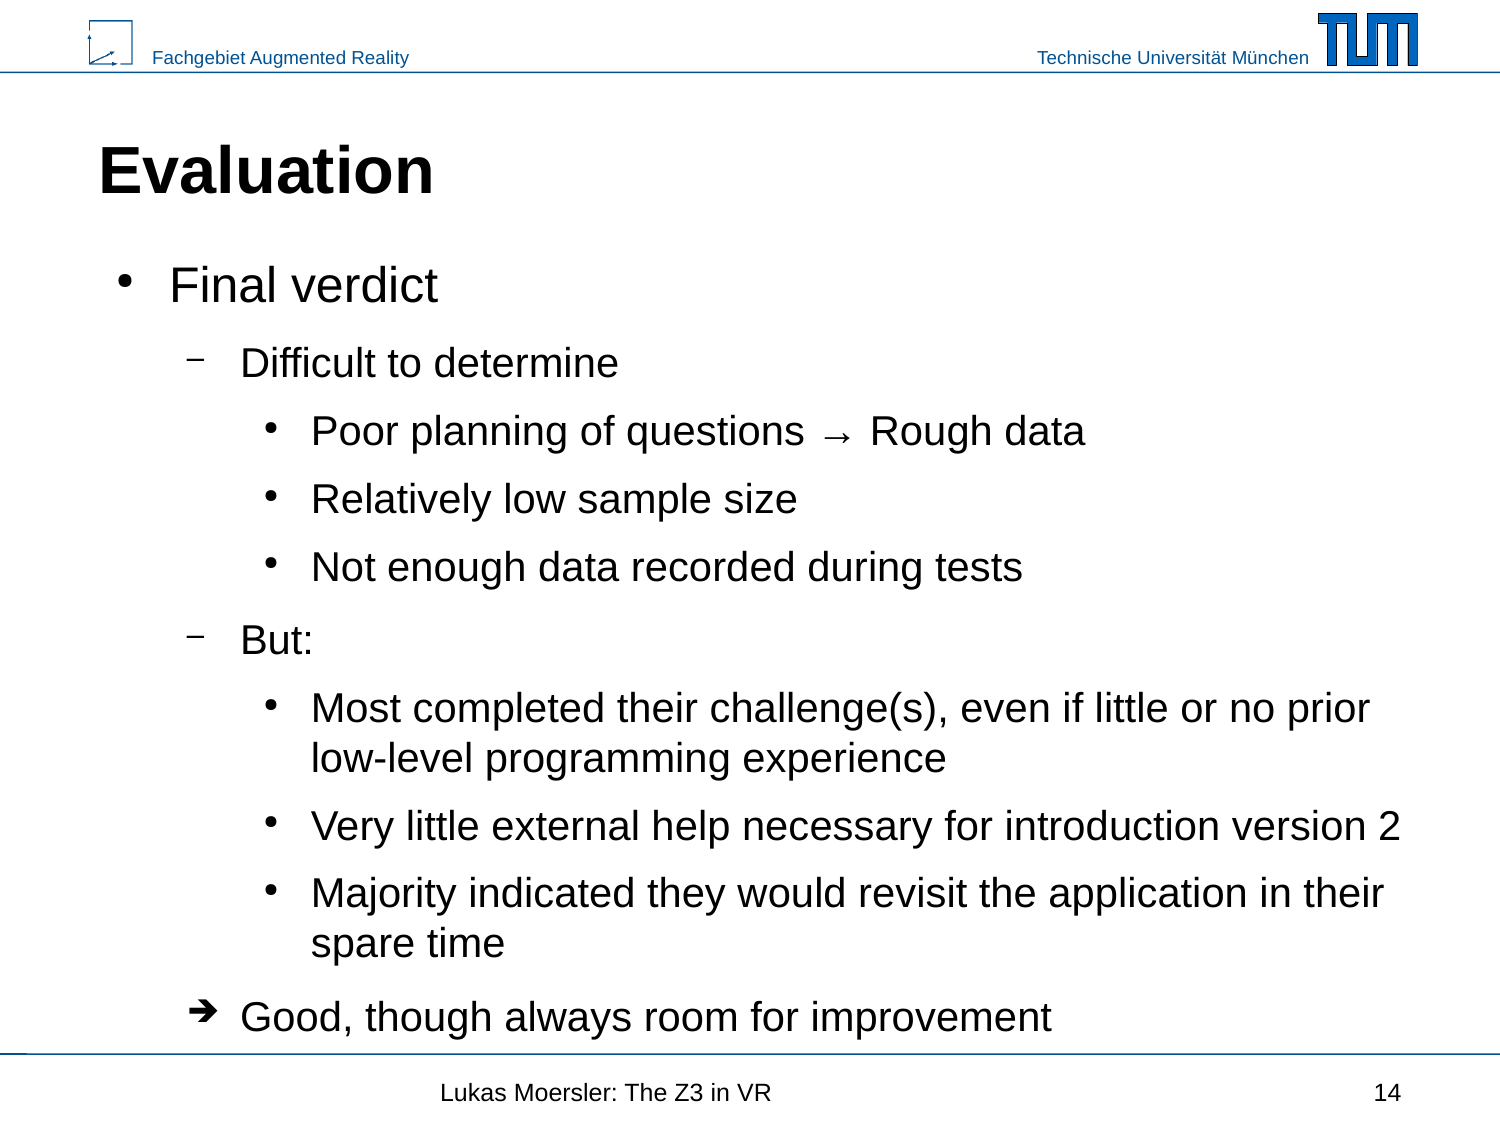

# Evaluation
Final verdict
Difficult to determine
Poor planning of questions → Rough data
Relatively low sample size
Not enough data recorded during tests
But:
Most completed their challenge(s), even if little or no prior low-level programming experience
Very little external help necessary for introduction version 2
Majority indicated they would revisit the application in their spare time
Good, though always room for improvement
Lukas Moersler: The Z3 in VR